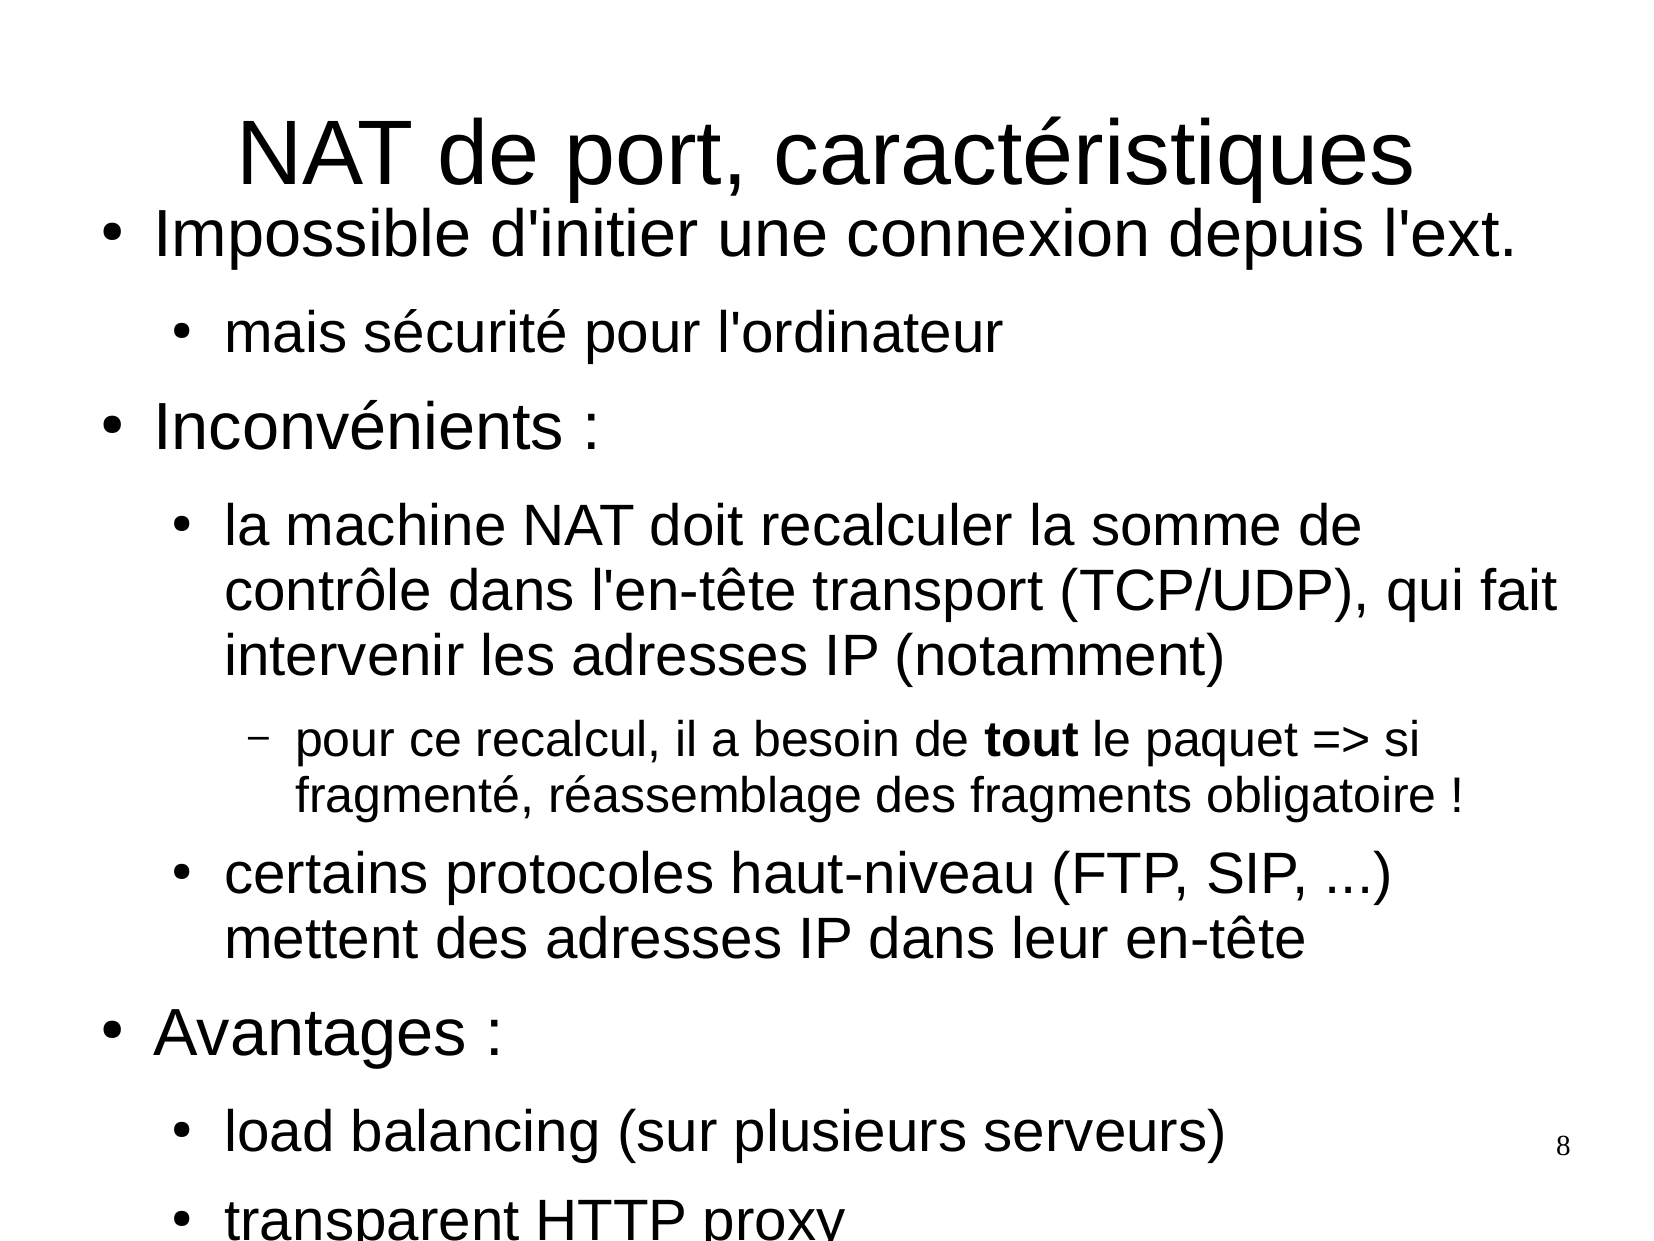

# NAT de port, caractéristiques
Impossible d'initier une connexion depuis l'ext.
mais sécurité pour l'ordinateur
Inconvénients :
la machine NAT doit recalculer la somme de contrôle dans l'en-tête transport (TCP/UDP), qui fait intervenir les adresses IP (notamment)
pour ce recalcul, il a besoin de tout le paquet => si fragmenté, réassemblage des fragments obligatoire !
certains protocoles haut-niveau (FTP, SIP, ...) mettent des adresses IP dans leur en-tête
Avantages :
load balancing (sur plusieurs serveurs)
transparent HTTP proxy
8